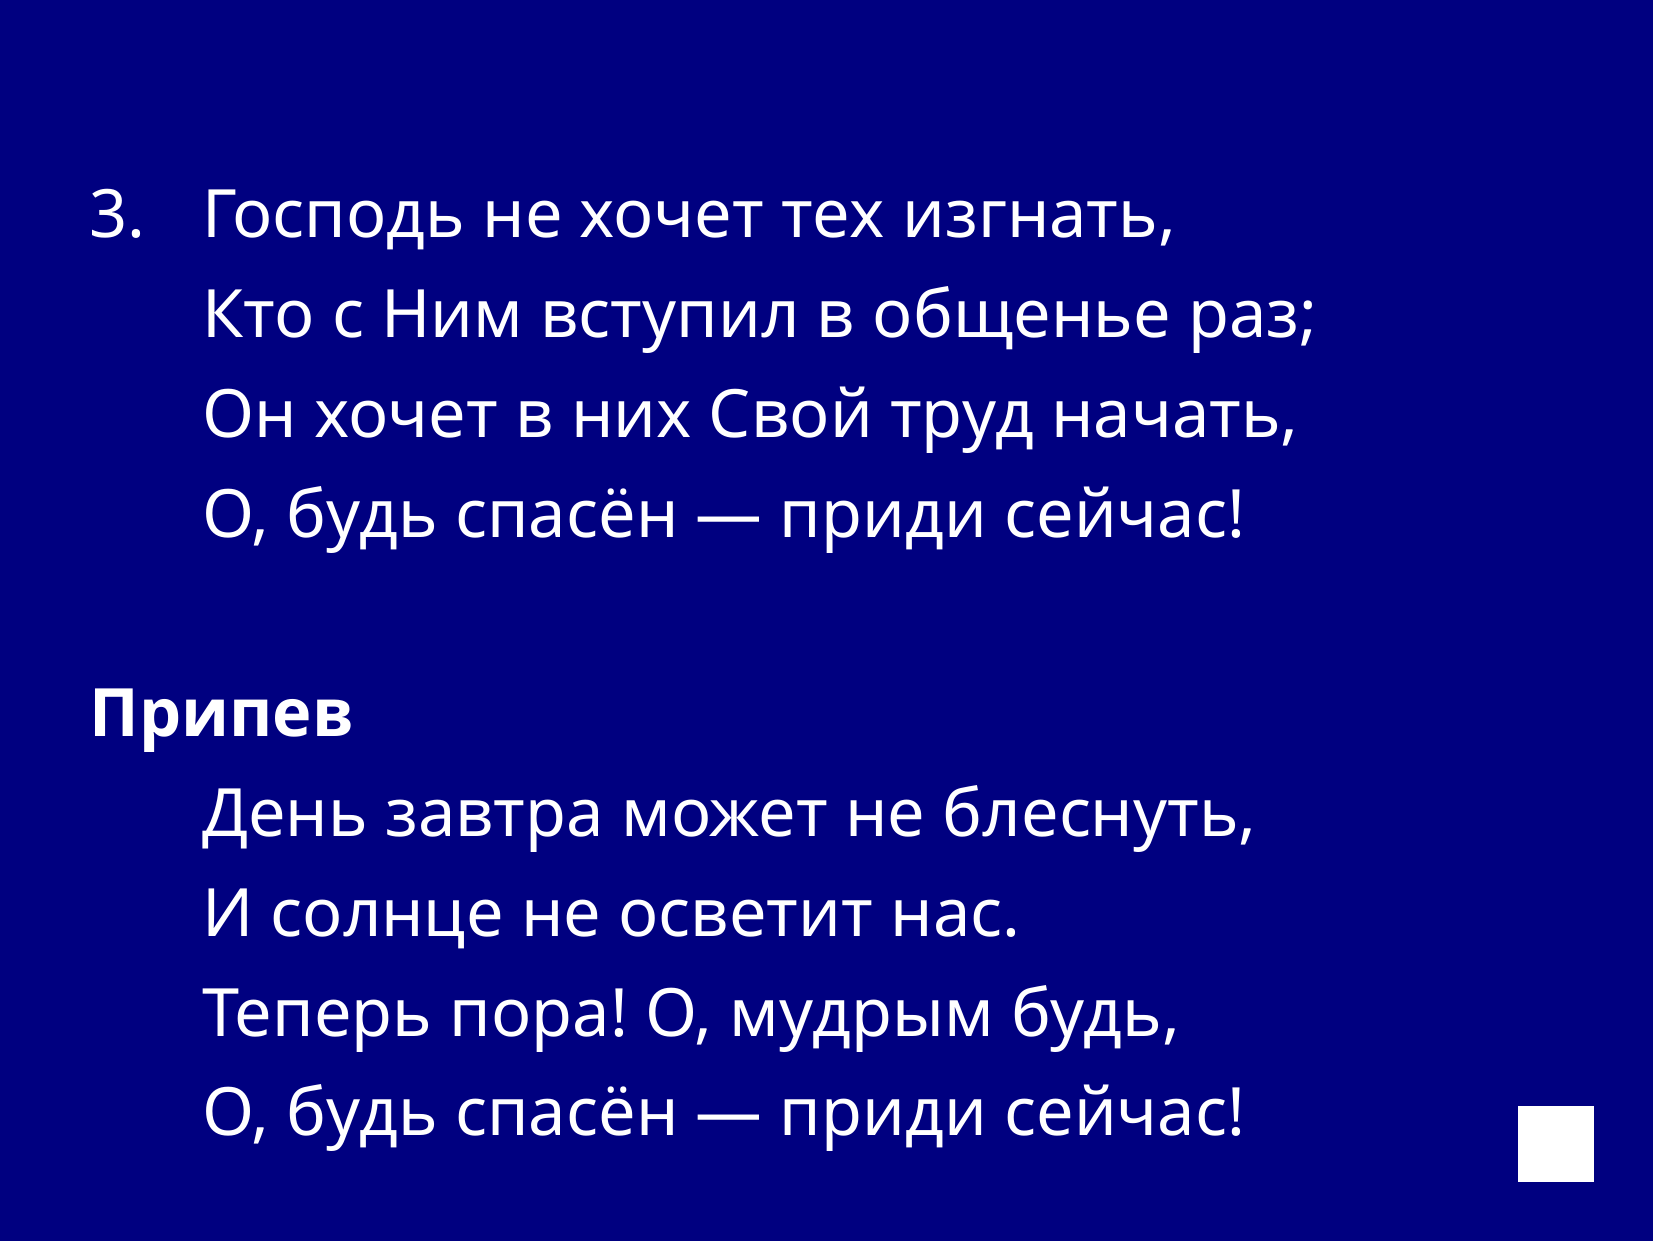

3.	Господь не хочет тех изгнать,
	Кто с Ним вступил в общенье раз;
	Он хочет в них Свой труд начать,
	О, будь спасён — приди сейчас!
Припев
	День завтра может не блеснуть,
	И солнце не осветит нас.
	Теперь пора! О, мудрым будь,
	О, будь спасён — приди сейчас!